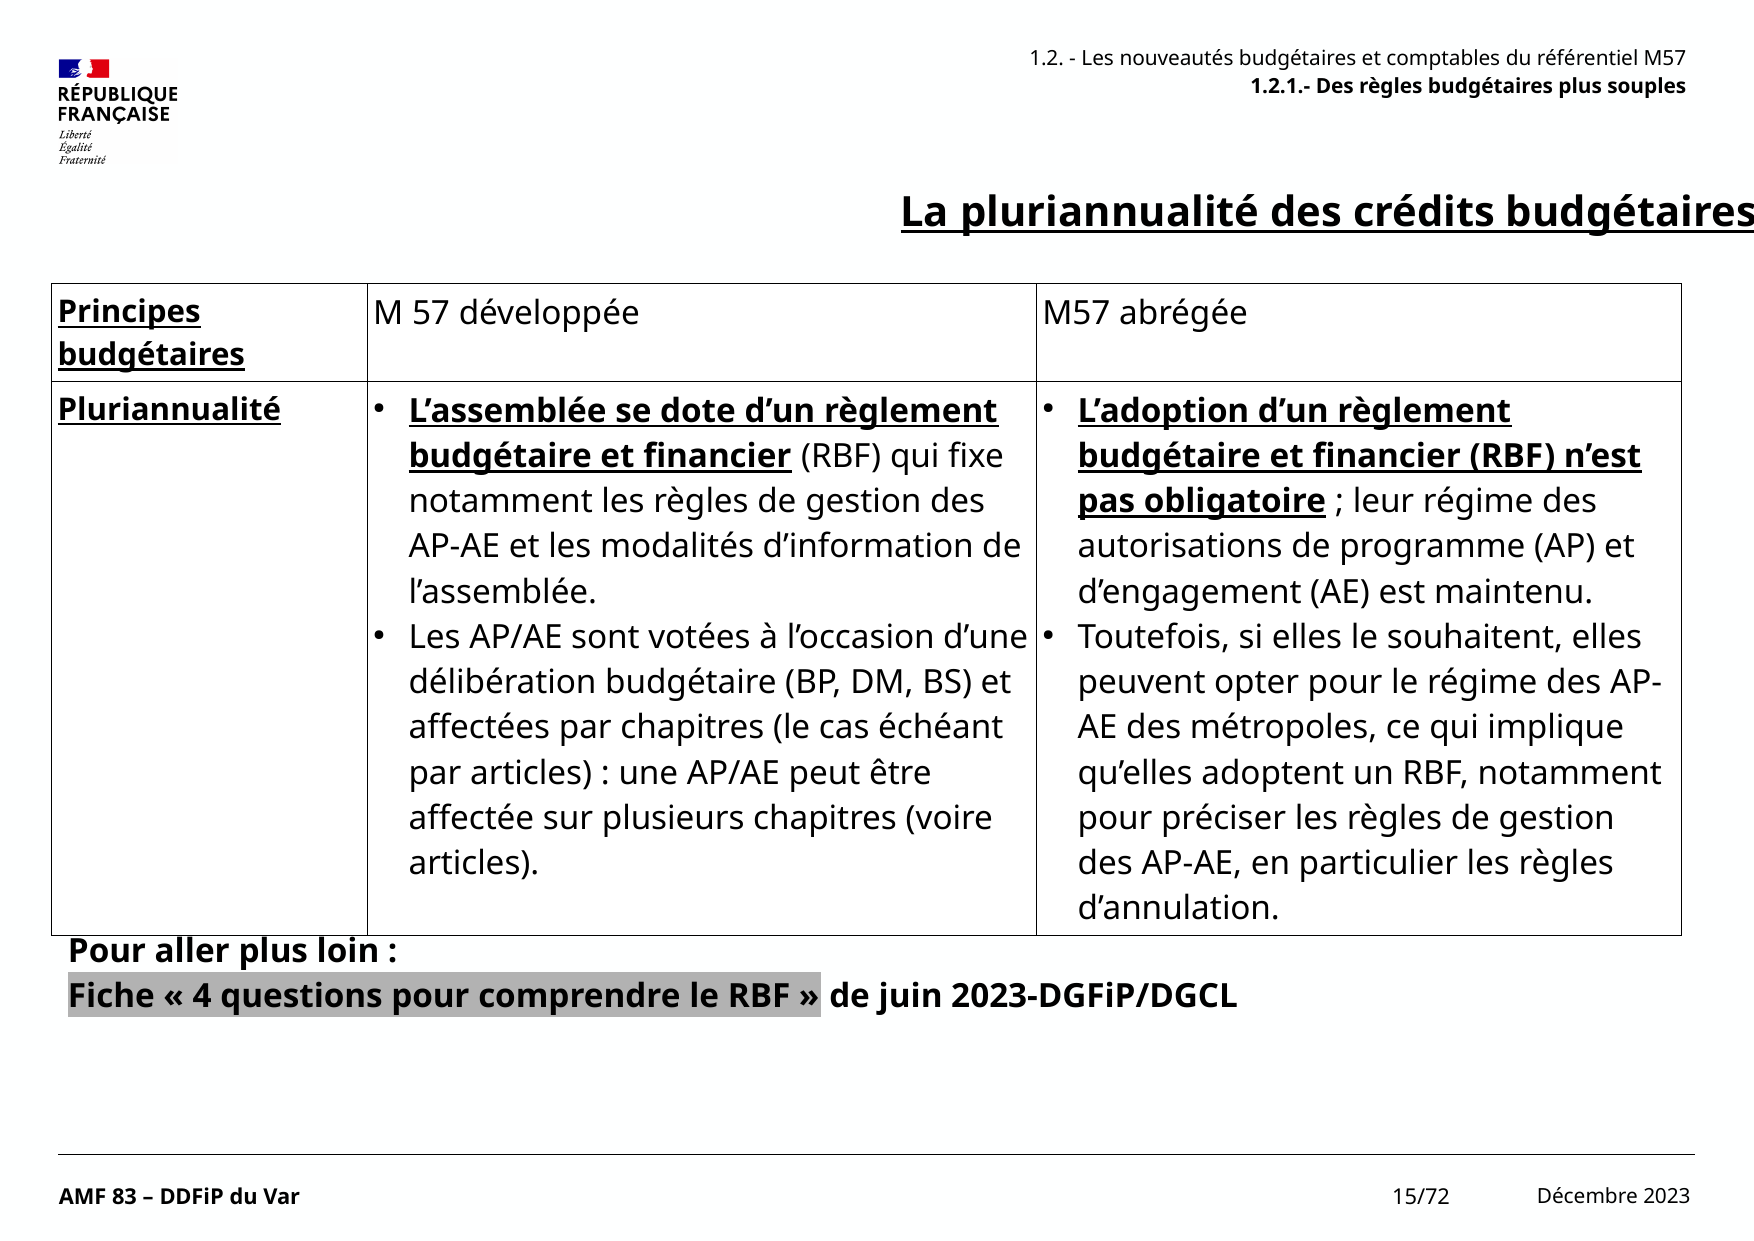

1.2. - Les nouveautés budgétaires et comptables du référentiel M57
1.2.1.- Des règles budgétaires plus souples
La pluriannualité des crédits budgétaires
| Principes budgétaires | M 57 développée | M57 abrégée |
| --- | --- | --- |
| Pluriannualité | L’assemblée se dote d’un règlement budgétaire et financier (RBF) qui fixe notamment les règles de gestion des AP-AE et les modalités d’information de l’assemblée. Les AP/AE sont votées à l’occasion d’une délibération budgétaire (BP, DM, BS) et affectées par chapitres (le cas échéant par articles) : une AP/AE peut être affectée sur plusieurs chapitres (voire articles). | L’adoption d’un règlement budgétaire et financier (RBF) n’est pas obligatoire ; leur régime des autorisations de programme (AP) et d’engagement (AE) est maintenu. Toutefois, si elles le souhaitent, elles peuvent opter pour le régime des AP-AE des métropoles, ce qui implique qu’elles adoptent un RBF, notamment pour préciser les règles de gestion des AP-AE, en particulier les règles d’annulation. |
Pour aller plus loin :
Fiche « 4 questions pour comprendre le RBF » de juin 2023-DGFiP/DGCL